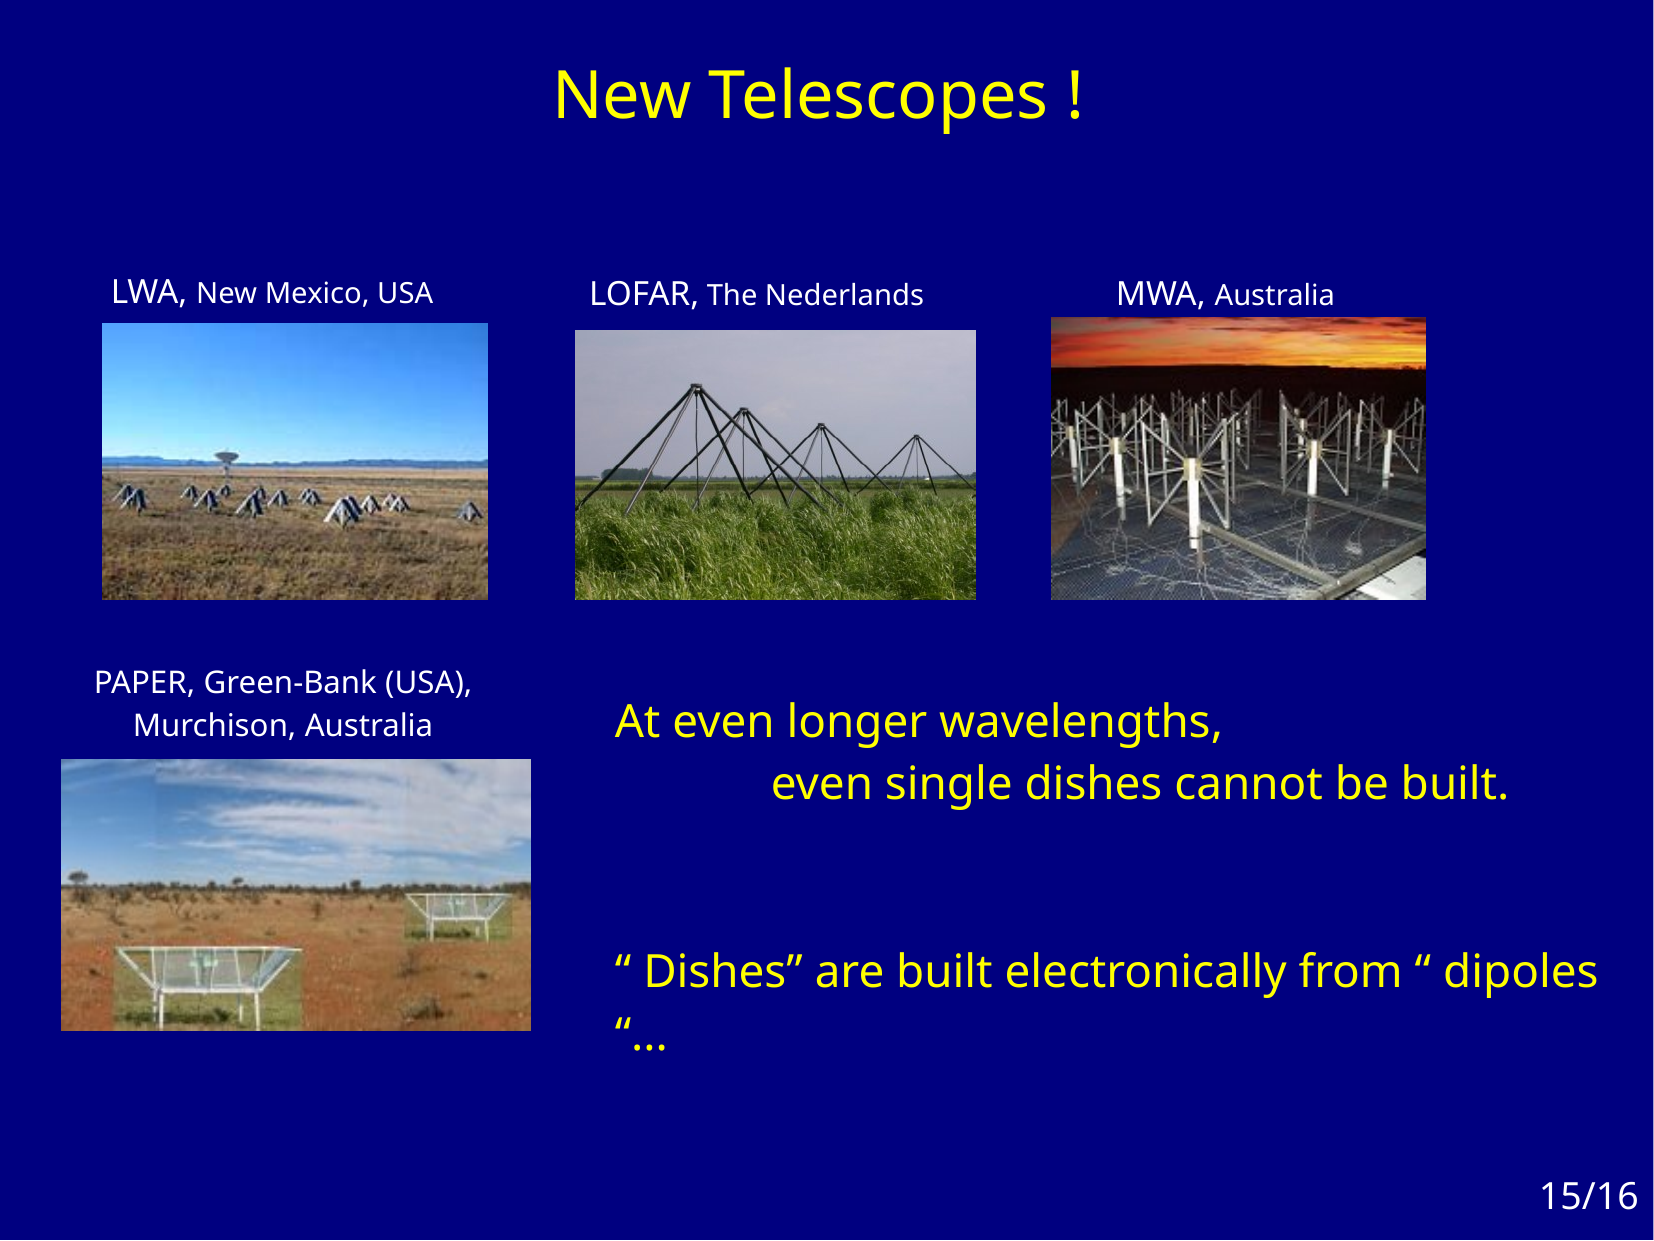

# New Telescopes !
LWA, New Mexico, USA
LOFAR, The Nederlands
MWA, Australia
PAPER, Green-Bank (USA), Murchison, Australia
At even longer wavelengths,
 even single dishes cannot be built.
“ Dishes” are built electronically from “ dipoles “...